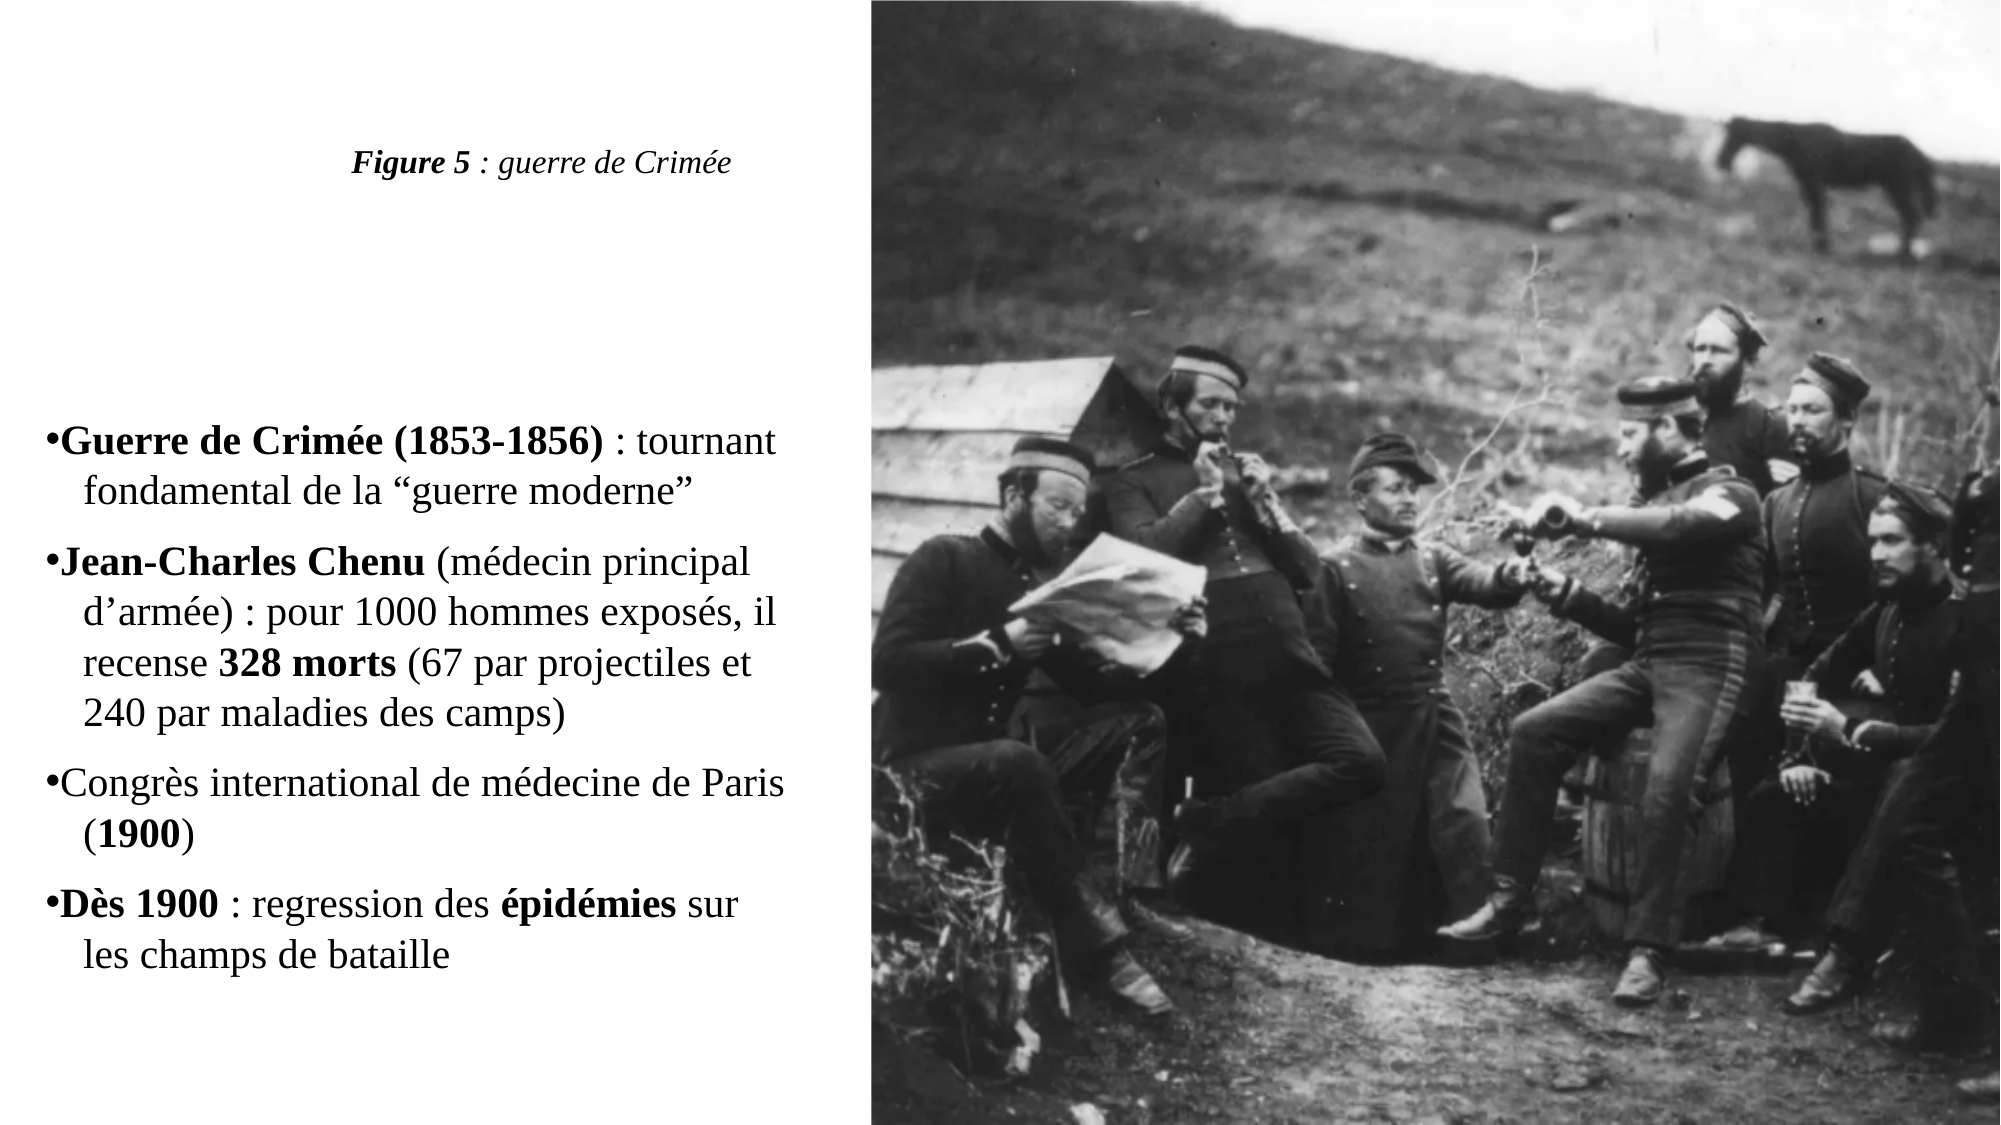

# Figure 5 : guerre de Crimée
Guerre de Crimée (1853-1856) : tournant fondamental de la “guerre moderne”
Jean-Charles Chenu (médecin principal d’armée) : pour 1000 hommes exposés, il recense 328 morts (67 par projectiles et 240 par maladies des camps)
Congrès international de médecine de Paris (1900)
Dès 1900 : regression des épidémies sur les champs de bataille